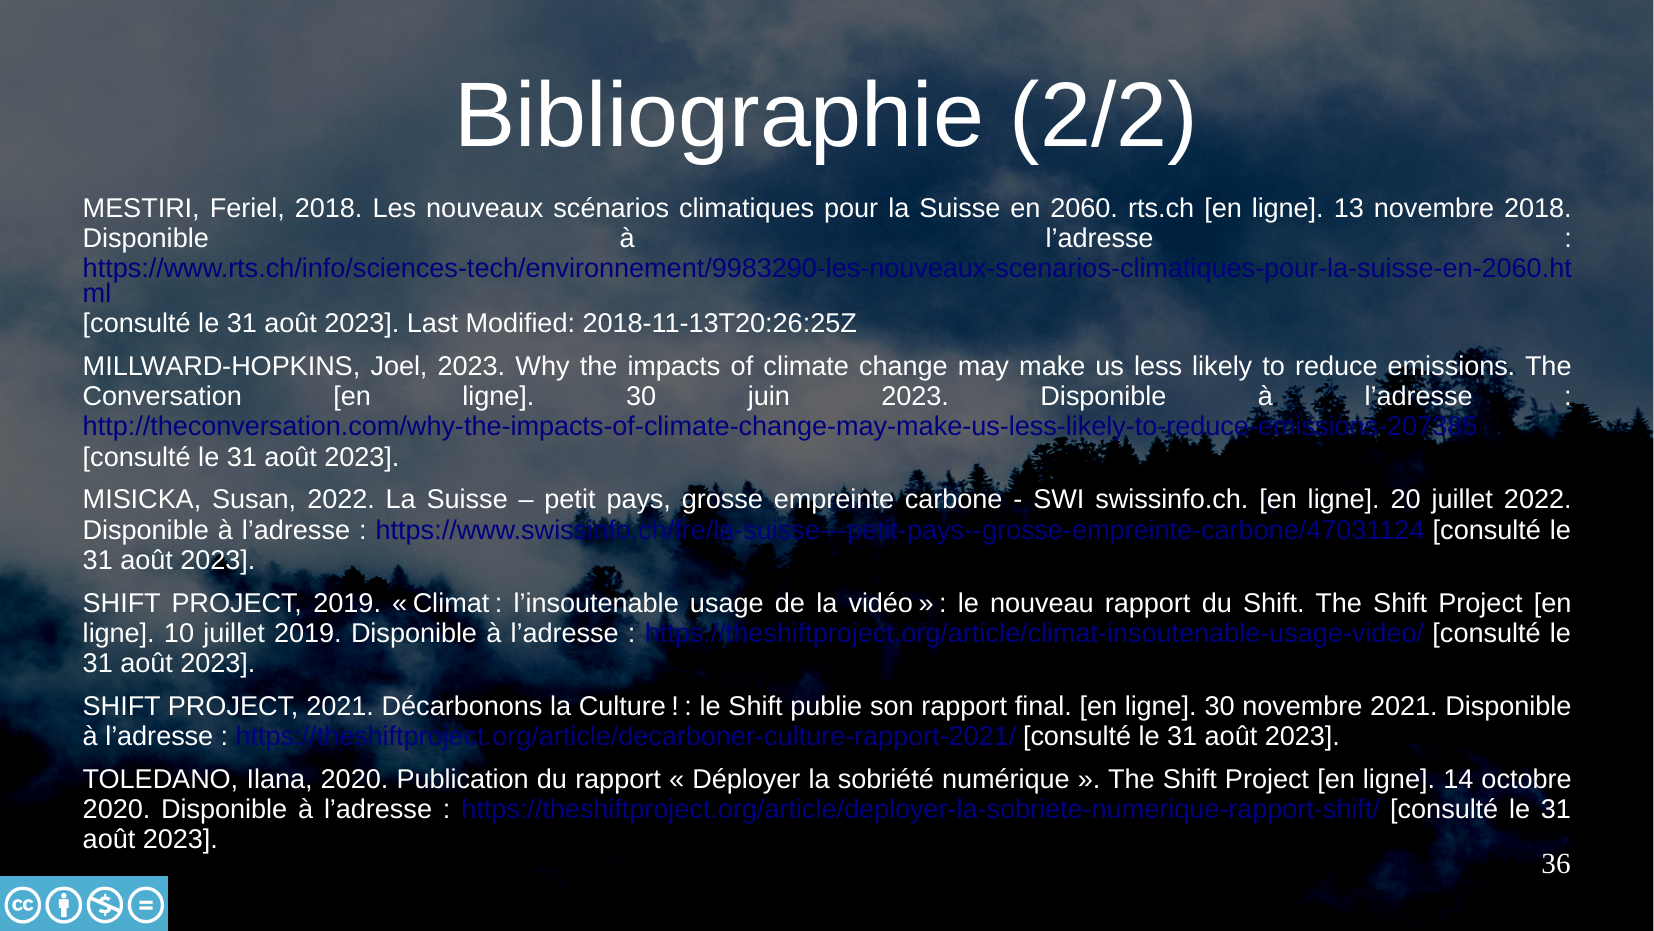

# Bibliographie (2/2)
MESTIRI, Feriel, 2018. Les nouveaux scénarios climatiques pour la Suisse en 2060. rts.ch [en ligne]. 13 novembre 2018. Disponible à l’adresse : https://www.rts.ch/info/sciences-tech/environnement/9983290-les-nouveaux-scenarios-climatiques-pour-la-suisse-en-2060.html[consulté le 31 août 2023]. Last Modified: 2018-11-13T20:26:25Z
MILLWARD-HOPKINS, Joel, 2023. Why the impacts of climate change may make us less likely to reduce emissions. The Conversation [en ligne]. 30 juin 2023. Disponible à l’adresse : http://theconversation.com/why-the-impacts-of-climate-change-may-make-us-less-likely-to-reduce-emissions-207385[consulté le 31 août 2023].
MISICKA, Susan, 2022. La Suisse – petit pays, grosse empreinte carbone - SWI swissinfo.ch. [en ligne]. 20 juillet 2022. Disponible à l’adresse : https://www.swissinfo.ch/fre/la-suisse---petit-pays--grosse-empreinte-carbone/47031124 [consulté le 31 août 2023].
SHIFT PROJECT, 2019. « Climat : l’insoutenable usage de la vidéo » : le nouveau rapport du Shift. The Shift Project [en ligne]. 10 juillet 2019. Disponible à l’adresse : https://theshiftproject.org/article/climat-insoutenable-usage-video/ [consulté le 31 août 2023].
SHIFT PROJECT, 2021. Décarbonons la Culture ! : le Shift publie son rapport final. [en ligne]. 30 novembre 2021. Disponible à l’adresse : https://theshiftproject.org/article/decarboner-culture-rapport-2021/ [consulté le 31 août 2023].
TOLEDANO, Ilana, 2020. Publication du rapport « Déployer la sobriété numérique ». The Shift Project [en ligne]. 14 octobre 2020. Disponible à l’adresse : https://theshiftproject.org/article/deployer-la-sobriete-numerique-rapport-shift/ [consulté le 31 août 2023].
36